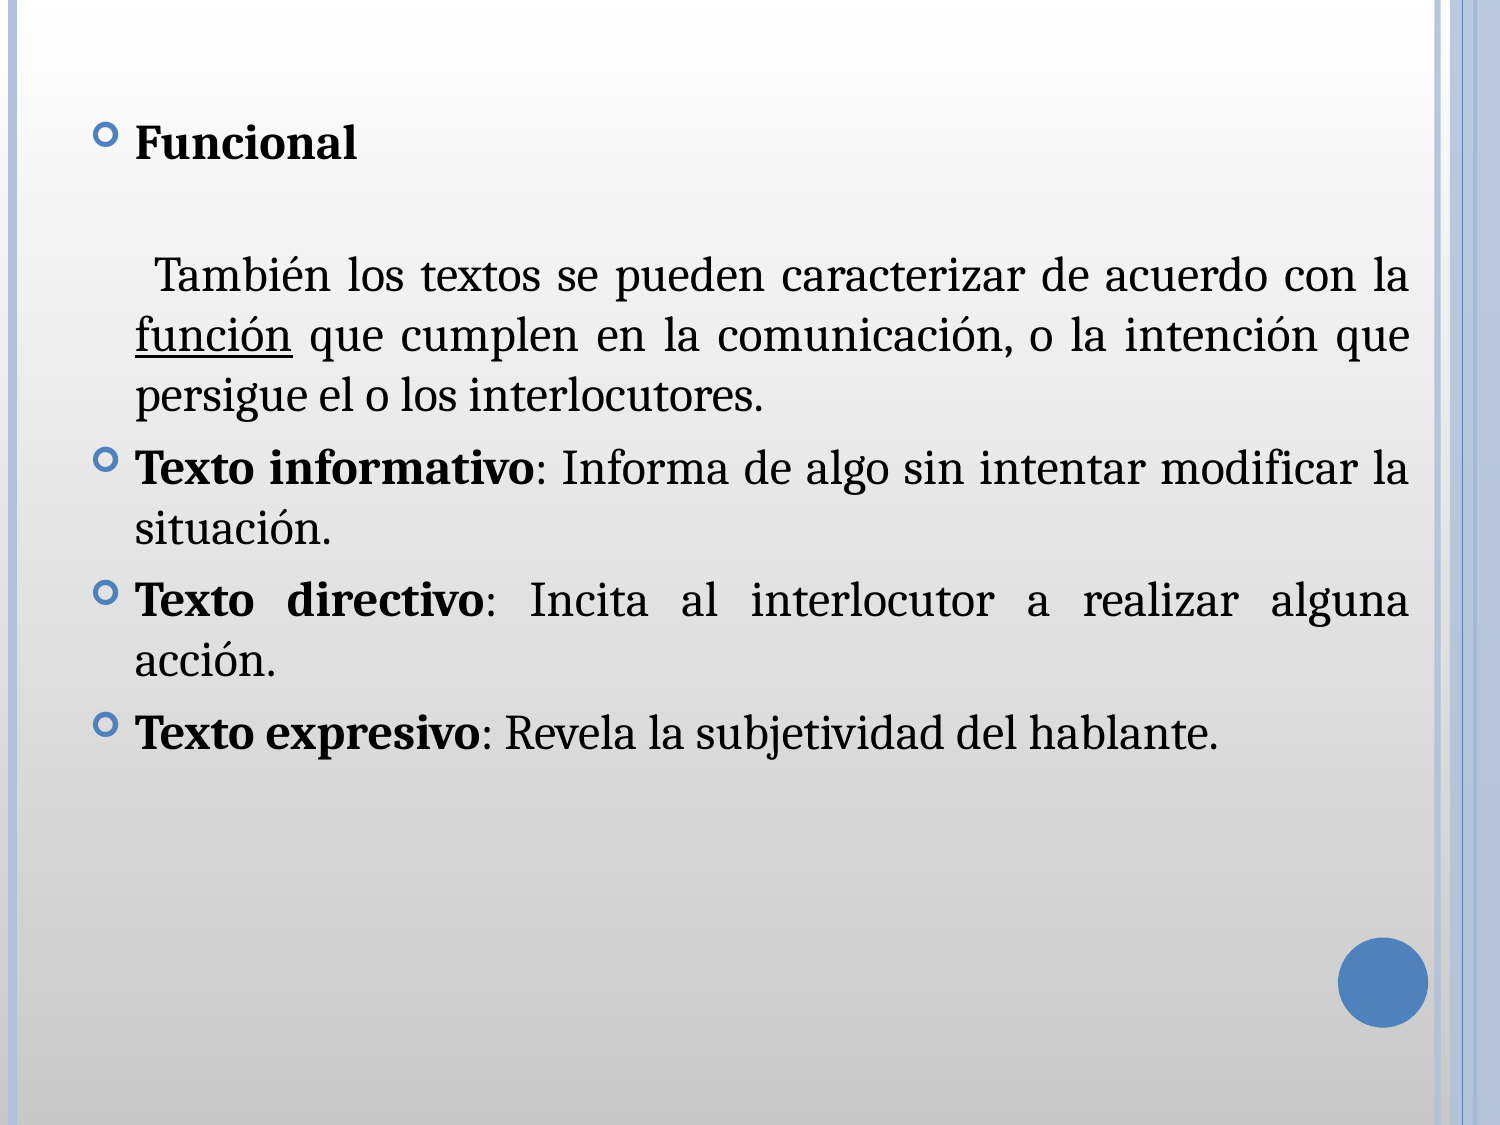

# Funcional
 También los textos se pueden caracterizar de acuerdo con la función que cumplen en la comunicación, o la intención que persigue el o los interlocutores.
Texto informativo: Informa de algo sin intentar modificar la situación.
Texto directivo: Incita al interlocutor a realizar alguna acción.
Texto expresivo: Revela la subjetividad del hablante.